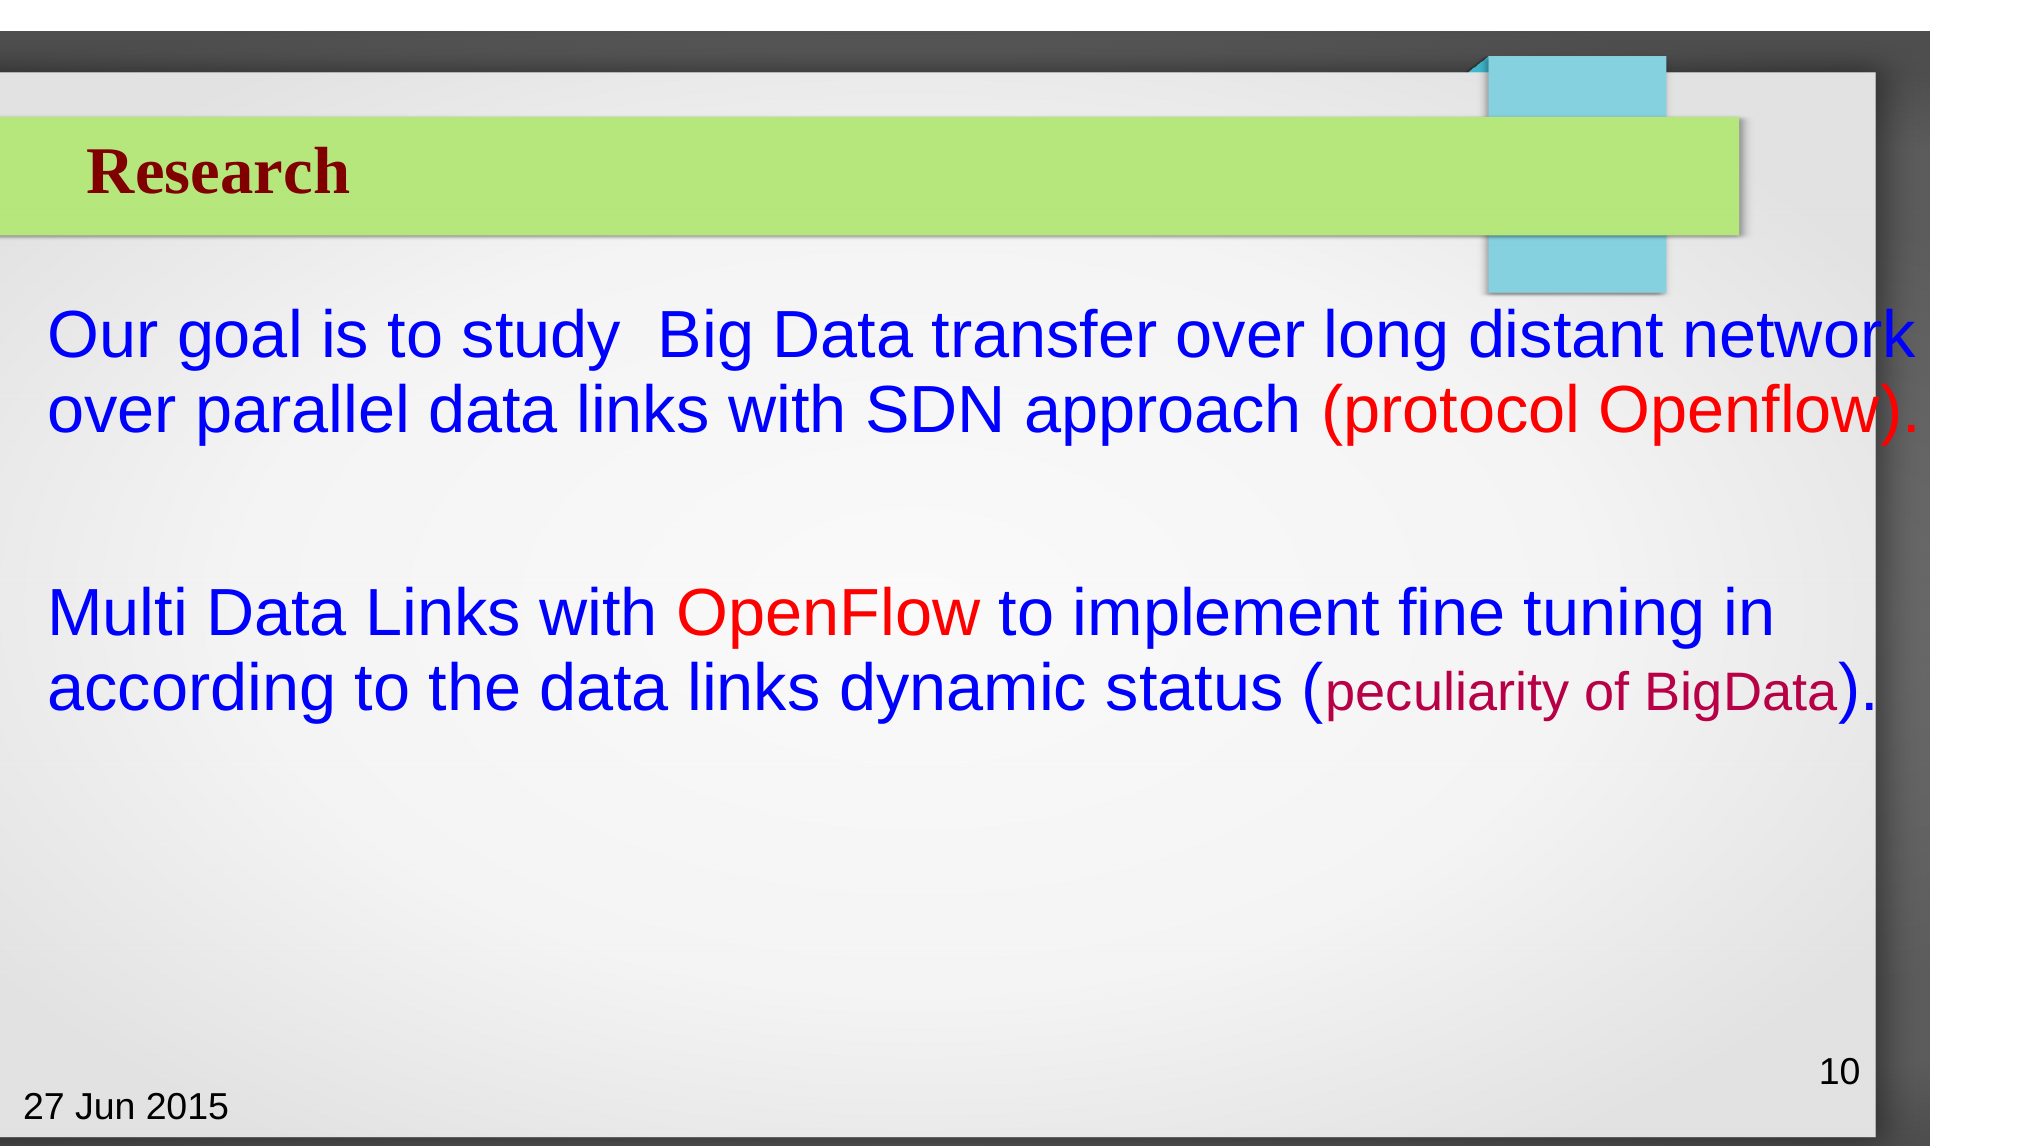

# Research
Our goal is to study Big Data transfer over long distant network over parallel data links with SDN approach (protocol Openflow).
Multi Data Links with OpenFlow to implement fine tuning in according to the data links dynamic status (peculiarity of BigData).
10
23th May 2014